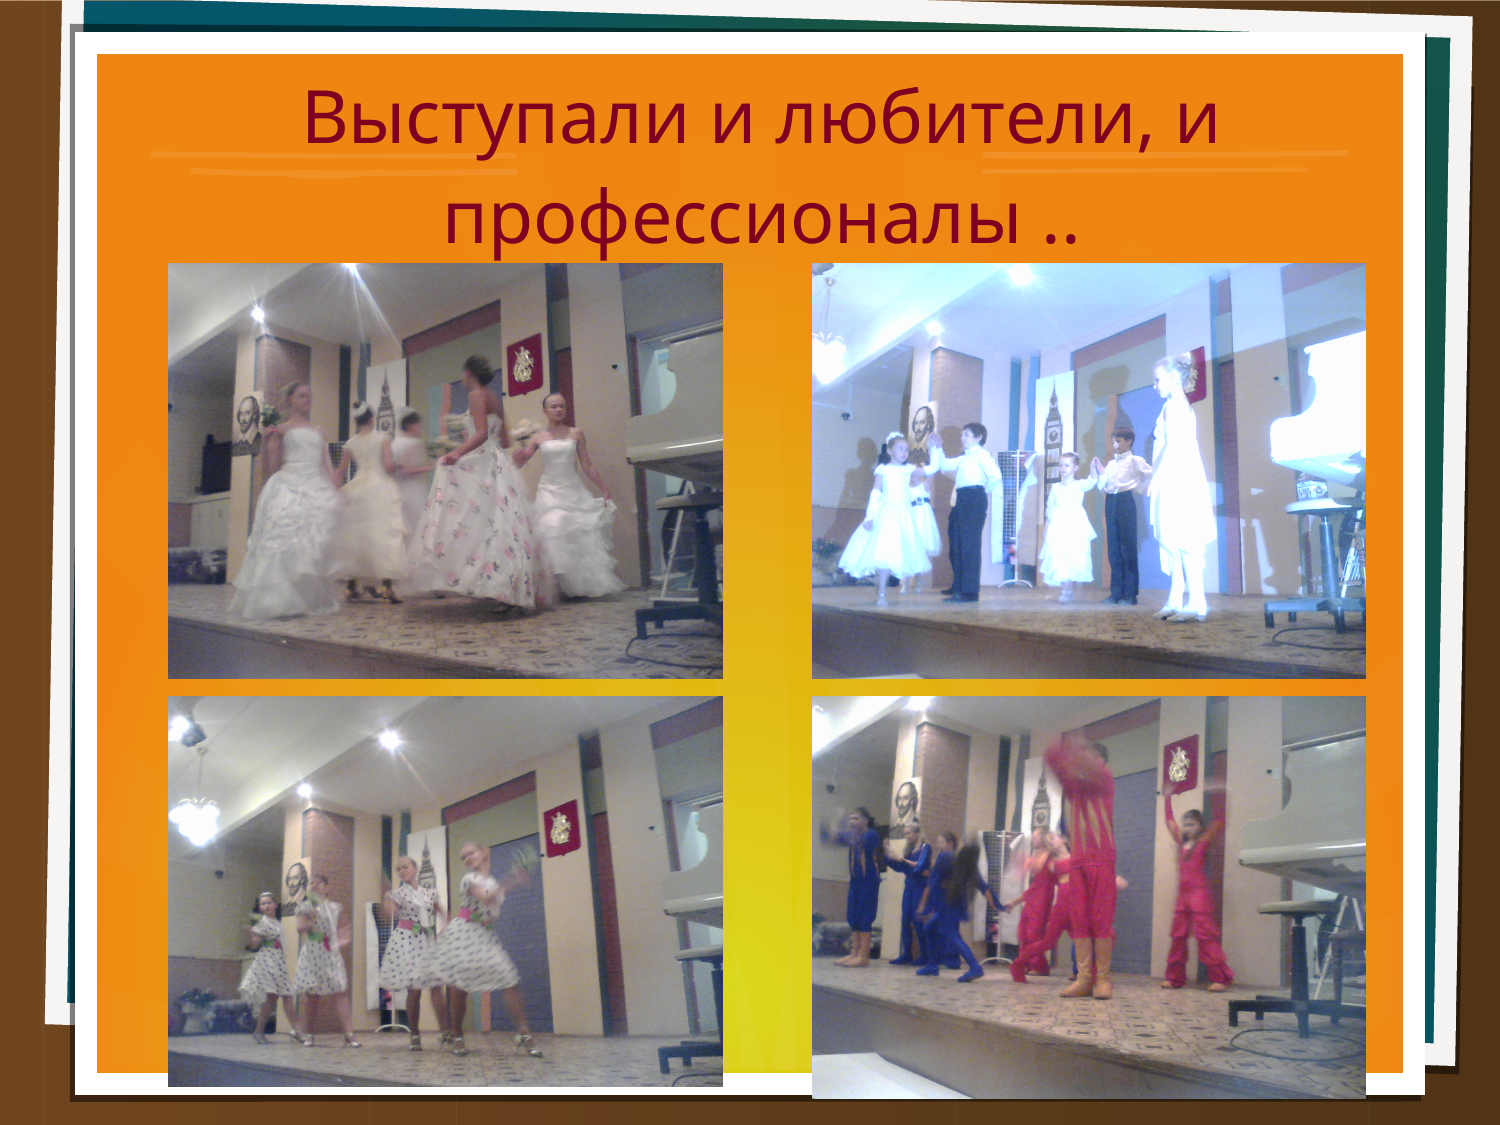

# Выступали и любители, и профессионалы ..